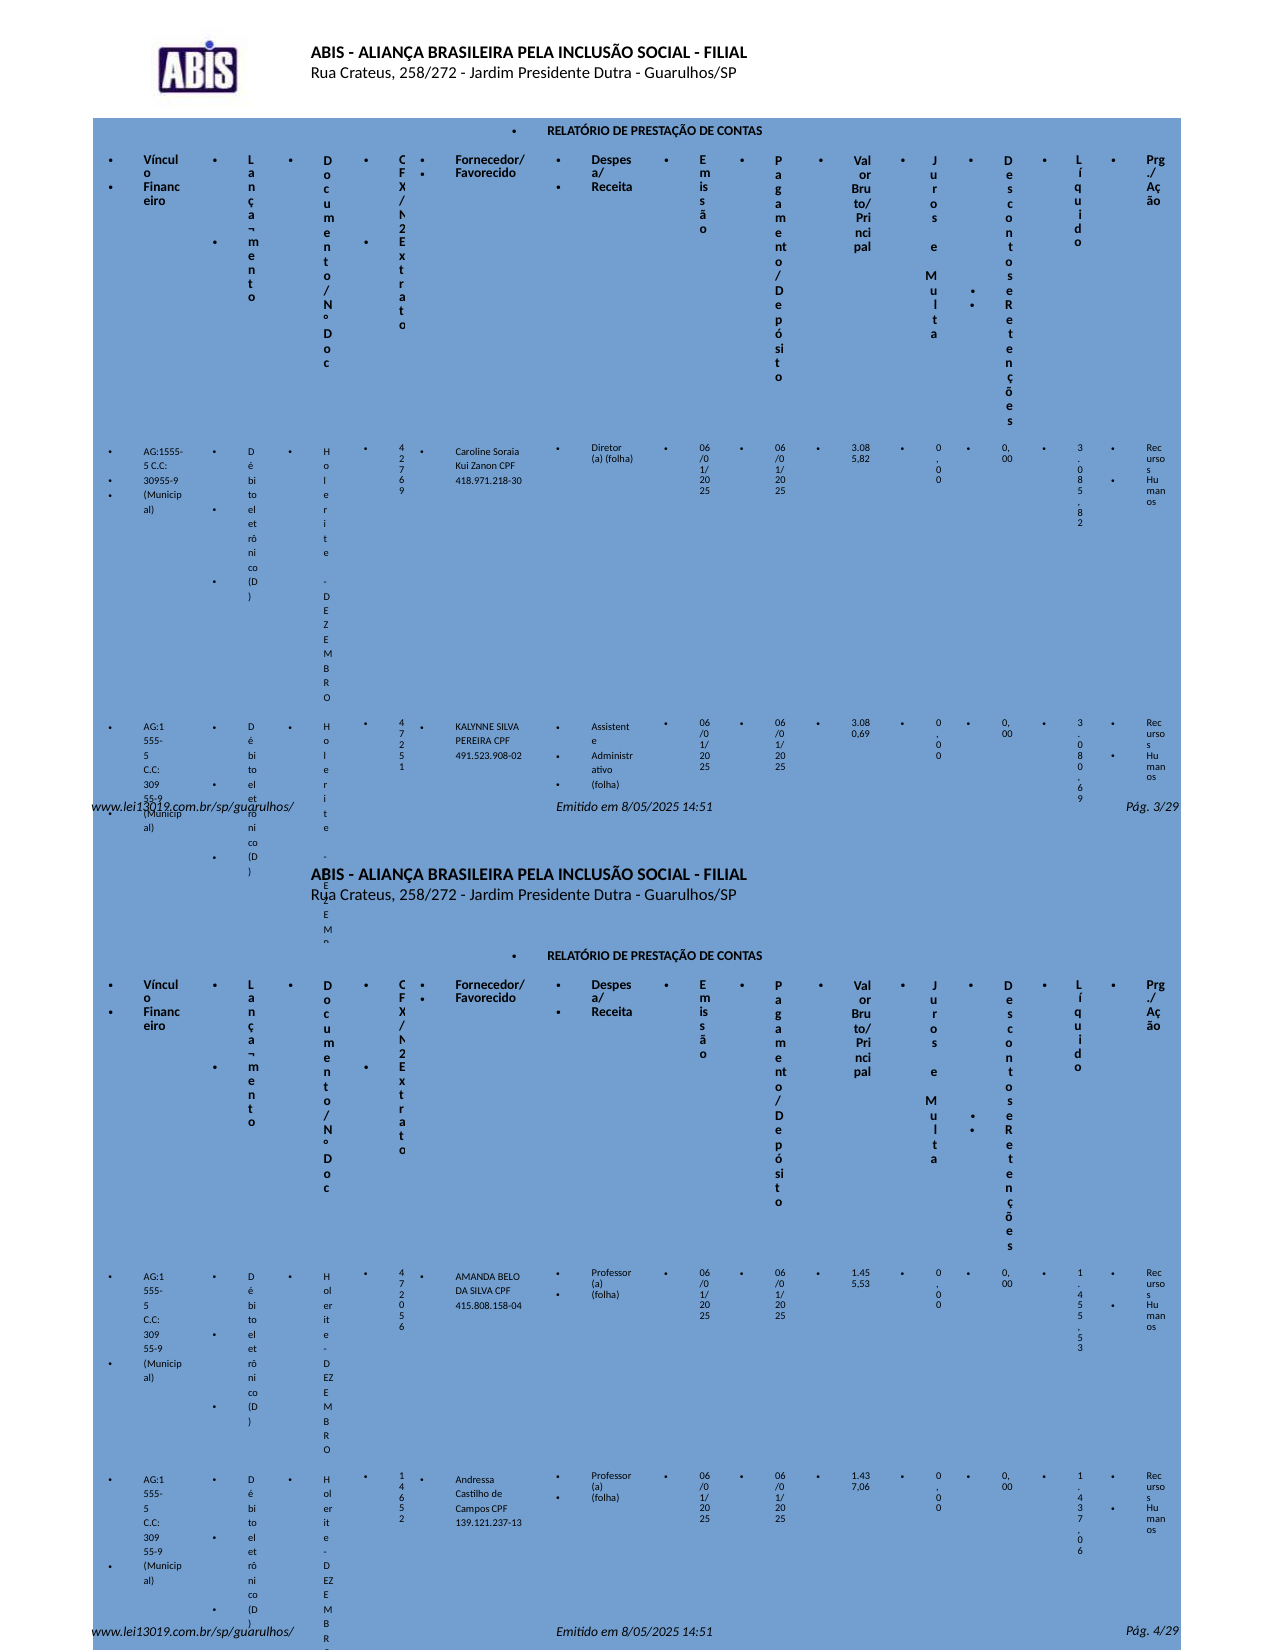

ABIS - ALIANÇA BRASILEIRA PELA INCLUSÃO SOCIAL - FILIAL
Rua Crateus, 258/272 - Jardim Presidente Dutra - Guarulhos/SP
| RELATÓRIO DE PRESTAÇÃO DE CONTAS | | | | | | | | | | | | |
| --- | --- | --- | --- | --- | --- | --- | --- | --- | --- | --- | --- | --- |
| Vínculo Financeiro | Lança¬ mento | Document o / N° Doc | OFX/N2 Extrato | Fornecedor/ Favorecido | Despesa/ Receita | Emissão | Pagamento / Depósito | Valor Bruto/ Principal | Juros e Multa | Descontos e Retenções | Líquido | Prg./Ação |
| AG:1555-5 C.C: 30955-9 (Municipal) | Débito eletrônico (D) | Holerite -DEZEMBRO | 42769 | Caroline Soraia Kui Zanon CPF 418.971.218-30 | Diretor (a) (folha) | 06/01/2025 | 06/01/2025 | 3.085,82 | 0,00 | 0,00 | 3.085,82 | Recursos Humanos |
| AG:1555-5 C.C: 30955-9 (Municipal) | Débito eletrônico (D) | Holerite -DEZEMBRO | 47251 | KALYNNE SILVA PEREIRA CPF 491.523.908-02 | Assistente Administrativo (folha) | 06/01/2025 | 06/01/2025 | 3.080,69 | 0,00 | 0,00 | 3.080,69 | Recursos Humanos |
| AG:1555-5 C.C: 30955-9 (Municipal) | Débito eletrônico (D) | Holerite -DEZEMBRO | 53052 | Karen Nogueira de Paula CPF 361.759.838-23 | Professor(a) (folha) | 06/01/2025 | 06/01/2025 | 1.427,49 | 0,00 | 0,00 | 1.427,49 | Recursos Humanos |
| AG:1555-5 C.C: 30955-9 (Municipal) | Débito eletrônico (D) | Holerite -DEZEMBRO | 53107 | PAULA MENEZES AQUINO CPF 457.113.778-84 | Professor(a) (folha) | 06/01/2025 | 06/01/2025 | 2.540,67 | 0,00 | 0,00 | 2.540,67 | Recursos Humanos |
| AG:1555-5 C.C: 30955-9 (Municipal) | Débito eletrônico (D) | Holerite -DEZEMBRO | 53565 | Aline Gabrielle dos Santos CPF 473.591.328-94 | Professor(a) (folha) | 06/01/2025 | 06/01/2025 | 1.427,49 | 0,00 | 0,00 | 1.427,49 | Recursos Humanos |
| AG:1555-5 C.C: 30955-9 (Municipal) | Débito eletrônico (D) | Holerite -DEZEMBRO | 53762 | Anastacia Luciana Pereira Silva CPF 276.086.878-86 | Auxiliar de Limpeza (folha) | 06/01/2025 | 06/01/2025 | 840,49 | 0,00 | 0,00 | 840,49 | Recursos Humanos |
| AG:1555-5 C.C: 30955-9 (Municipal) | Débito eletrônico (D) | Holerite -DEZEMBRO | 54205 | PRISCILA FREITAS GONÇALVES DE OLIVEIRA CPF 336.729.308-30 | Professor(a) (folha) | 06/01/2025 | 06/01/2025 | 1.437,06 | 0,00 | 0,00 | 1.437,06 | Recursos Humanos |
| AG:1555-5 C.C: 30955-9 (Municipal) | Débito eletrônico (D) | Holerite -DEZEMBRO | 35794 | Raimunda Ferreira Santos CPF 185.878.588-07 | Professor(a) (folha) | 06/01/2025 | 06/01/2025 | 1.486,41 | 0,00 | 0,00 | 1.486,41 | Recursos Humanos |
| AG:1555-5 C.C: 30955-9 (Municipal) | Débito eletrônico (D) | Holerite -DEZEMBRO | 35987 | Francisca Adilia Viana Lopes CPF 674.280.964-72 | Cozinheiro(a) (folha) | 06/01/2025 | 06/01/2025 | 969,49 | 0,00 | 0,00 | 969,49 | Recursos Humanos |
| AG:1555-5 C.C: 30955-9 (Municipal) | Débito eletrônico (D) | Holerite -DEZEMBRO | 41254 | Clicia Ferreira Santos CPF 457.415.948-08 | Agente Escolar (folha) | 06/01/2025 | 06/01/2025 | 1.006,51 | 0,00 | 0,00 | 1.006,51 | Recursos Humanos |
| AG:1555-5 C.C: 30955-9 (Municipal) | Débito eletrônico (D) | Holerite -DEZEMBRO | 44590 | ADRIANA BISETTO TEIXEIRA CPF 368.008.268-12 | Professor(a) (folha) | 06/01/2025 | 06/01/2025 | 1.486,41 | 0,00 | 0,00 | 1.486,41 | Recursos Humanos |
www.lei13019.com.br/sp/guarulhos/
Emitido em 8/05/2025 14:51
Pág. 3/29
ABIS - ALIANÇA BRASILEIRA PELA INCLUSÃO SOCIAL - FILIAL
Rua Crateus, 258/272 - Jardim Presidente Dutra - Guarulhos/SP
| RELATÓRIO DE PRESTAÇÃO DE CONTAS | | | | | | | | | | | | |
| --- | --- | --- | --- | --- | --- | --- | --- | --- | --- | --- | --- | --- |
| Vínculo Financeiro | Lança¬ mento | Document o / N° Doc | OFX/N2 Extrato | Fornecedor/ Favorecido | Despesa/ Receita | Emissão | Pagamento / Depósito | Valor Bruto/ Principal | Juros e Multa | Descontos e Retenções | Líquido | Prg./Ação |
| AG:1555-5 C.C: 30955-9 (Municipal) | Débito eletrônico (D) | Holerite -DEZEMBRO | 472056 | AMANDA BELO DA SILVA CPF 415.808.158-04 | Professor(a) (folha) | 06/01/2025 | 06/01/2025 | 1.455,53 | 0,00 | 0,00 | 1.455,53 | Recursos Humanos |
| AG:1555-5 C.C: 30955-9 (Municipal) | Débito eletrônico (D) | Holerite -DEZEMBRO | 14652 | Andressa Castilho de Campos CPF 139.121.237-13 | Professor(a) (folha) | 06/01/2025 | 06/01/2025 | 1.437,06 | 0,00 | 0,00 | 1.437,06 | Recursos Humanos |
| AG:1555-5 C.C: 30955-9 (Municipal) | Débito eletrônico (D) | Holerite -DEZEMBRO | 21222 | CINTIA MARIA MOTOSHIMA SOARES CPF 468.484.888-44 | Professor(a) (folha) | 06/01/2025 | 06/01/2025 | 1.455,53 | 0,00 | 0,00 | 1.455,53 | Recursos Humanos |
| AG:1555-5 C.C: 30955-9 (Municipal) | Débito eletrônico (D) | Holerite -DEZEMBRO | 21404 | SUHAILA SALEM FACCIO CPF 484.993.218-52 | Professor(a) (folha) | 06/01/2025 | 06/01/2025 | 1.427,49 | 0,00 | 0,00 | 1.427,49 | Recursos Humanos |
| AG:1555-5 C.C: 30955-9 (Municipal) | Débito eletrônico (D) | Holerite -DEZEMBRO | 10623 | MARICELIA DA SILVA MIRANDA CPF 029.271.335-57 | Professor(a) (folha) | 06/01/2025 | 06/01/2025 | 2.568,71 | 0,00 | 0,00 | 2.568,71 | Recursos Humanos |
| AG:1555-5 C.C: 30955-9 (Municipal) | Débito eletrônico (D) | Nota Fiscal/DANF E - 799142 | 10901 | GRANTERRA COMERCIO DE ALIMENTOS LTDA CNPJ 07.019.669/0001-74 | Cesta básica (dissídio coletivo) | 09/01/2025 | 09/01/2025 | 8.476,25 | 0,00 | 0,00 | 8.476,25 | Recursos Humanos |
| AG:1555-5 C.C: 30955-9 (Municipal) | Pagto RP depositado (D) | Nota Fiscal/DANF E - 799142 | 10901 | GRANTERRA COMERCIO DE ALIMENTOS LTDA CNPJ 07.019.669/0001-74 | Cesta básica (dissídio coletivo) | 09/01/2025 | 09/01/2025 | 33,91 | 0,00 | 0,00 | 33,91 | Recursos Humanos |
| AG:1555-5 C.C: 30955-9 (Municipal) | Débito eletrônico (D) | Boleto -996398 | 11301 | PROAGIR CLUBE DE BENEFICIOS SOCIAIS CNPJ 34.002.229/0001-87 | Contribuição Bem Estar Social | 13/01/2025 | 13/01/2025 | 1.243,20 | 0,00 | 0,00 | 1.243,20 | Recursos Humanos |
| AG:1555-5 C.C: 30955-9 (Municipal) | Débito eletrônico (D) | Fatura -DEZEMBRO | 11302 | CLARO NXT TELECOMUNICAÇÕES CNPJ 66.970.229/0001-67 | Telefone e Internet | 13/01/2025 | 13/01/2025 | 412,10 | 0,00 | 0,00 | 412,10 | Custos Indiretos |
| AG:1555-5 C.C: 30955-9 (Municipal) | Débito eletrônico (D) | Nota fiscal de serviços - 12858 | 11303 | VIDAS REAIS CENTRO DE SOLUCOES ADMINISTRATIVAS LTDA CNPJ 43.903.919/0001-06 | Exames Clínicos e Laboratoriais PJ | 10/01/2025 | 13/01/2025 | 1.333,00 | 0,00 | 0,00 | 1.333,00 | Custos Indiretos |
Pág. 4/29
www.lei13019.com.br/sp/guarulhos/
Emitido em 8/05/2025 14:51